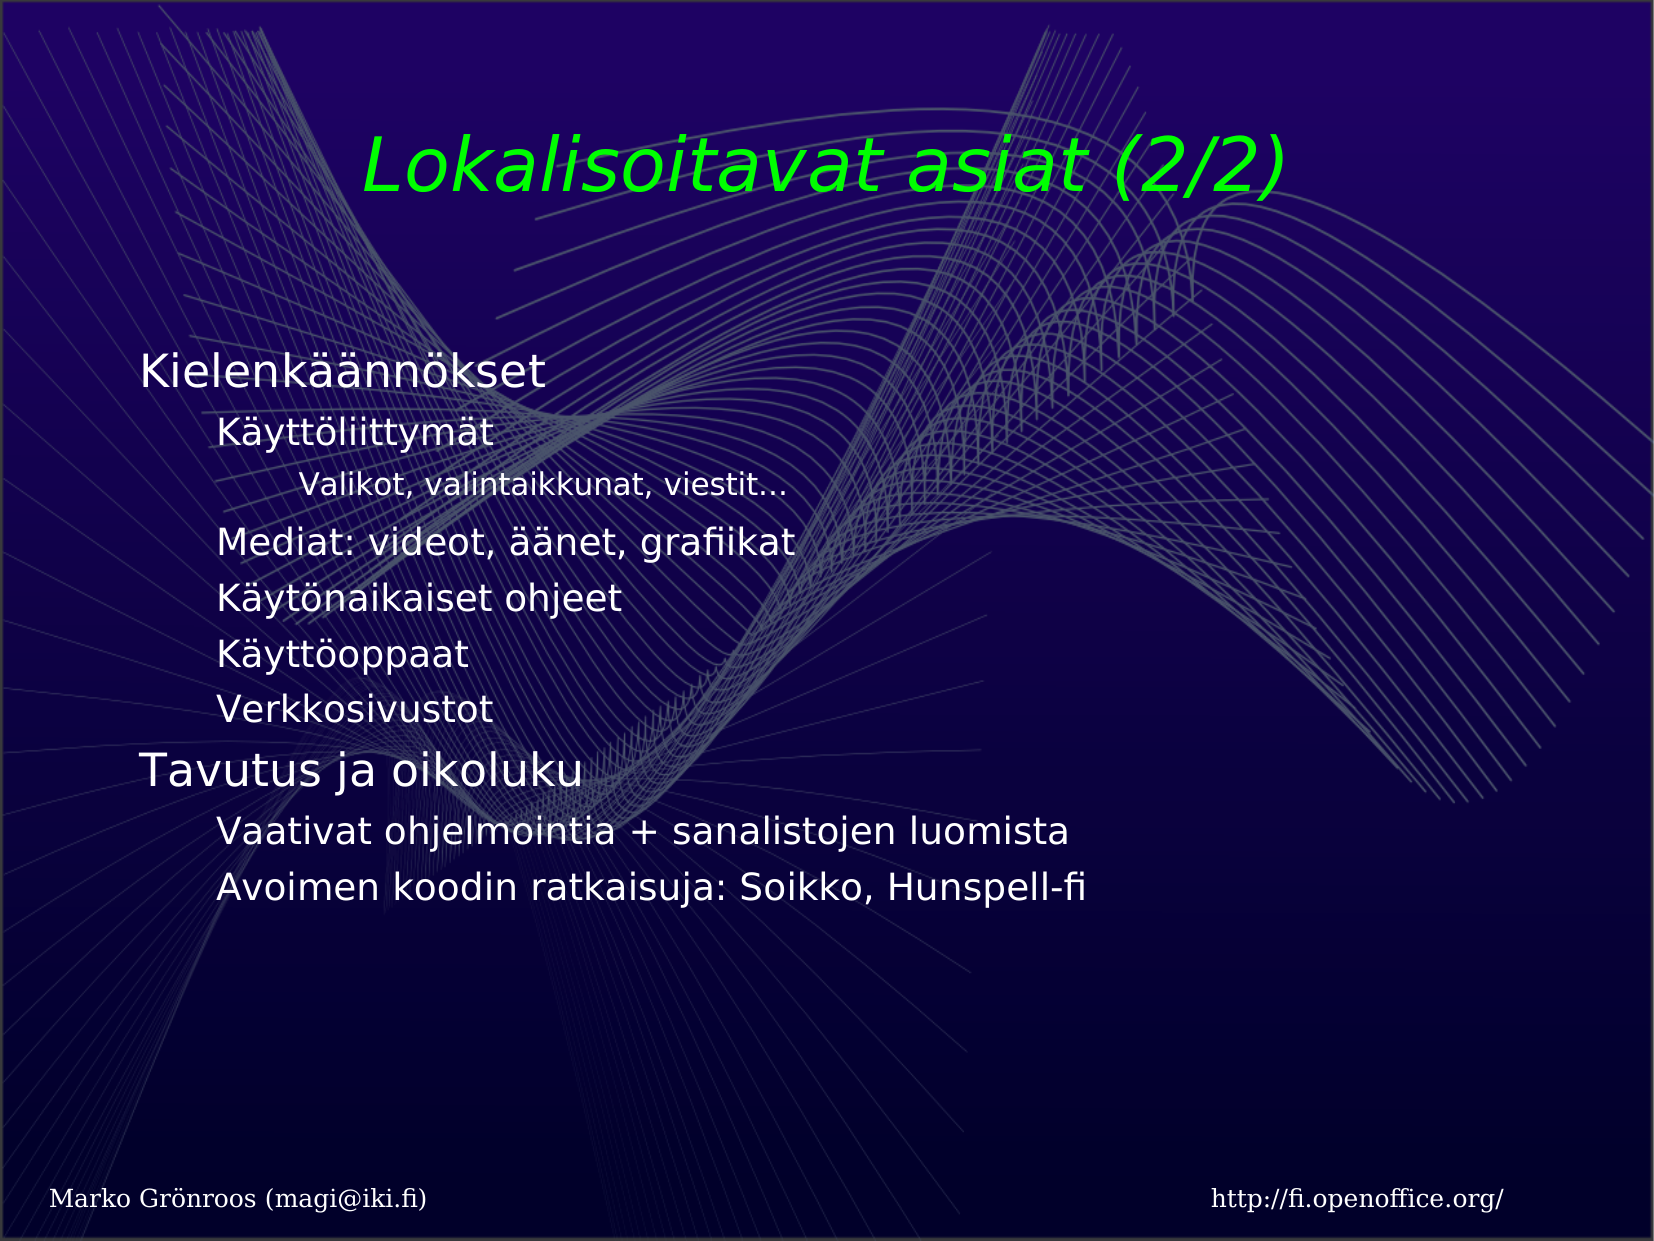

# Lokalisoitavat asiat (2/2)
Kielenkäännökset
Käyttöliittymät
Valikot, valintaikkunat, viestit...
Mediat: videot, äänet, grafiikat
Käytönaikaiset ohjeet
Käyttöoppaat
Verkkosivustot
Tavutus ja oikoluku
Vaativat ohjelmointia + sanalistojen luomista
Avoimen koodin ratkaisuja: Soikko, Hunspell-fi